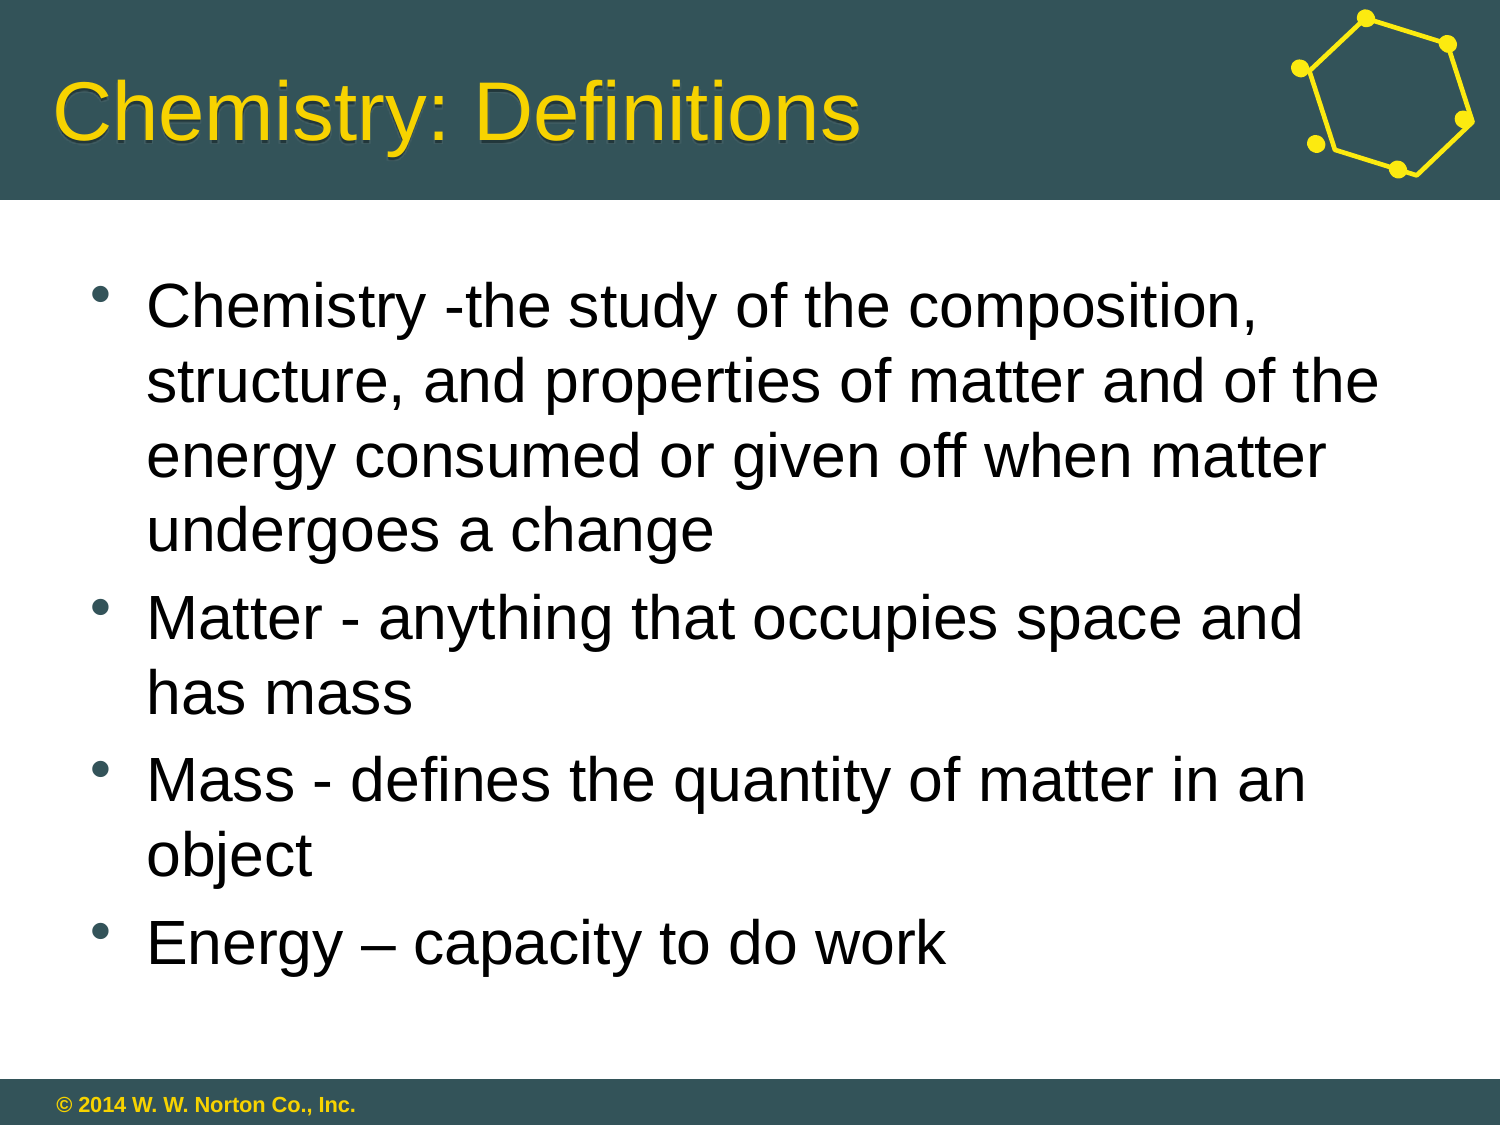

# Chemistry: Definitions
Chemistry -the study of the composition, structure, and properties of matter and of the energy consumed or given off when matter undergoes a change
Matter - anything that occupies space and has mass
Mass - defines the quantity of matter in an object
Energy – capacity to do work